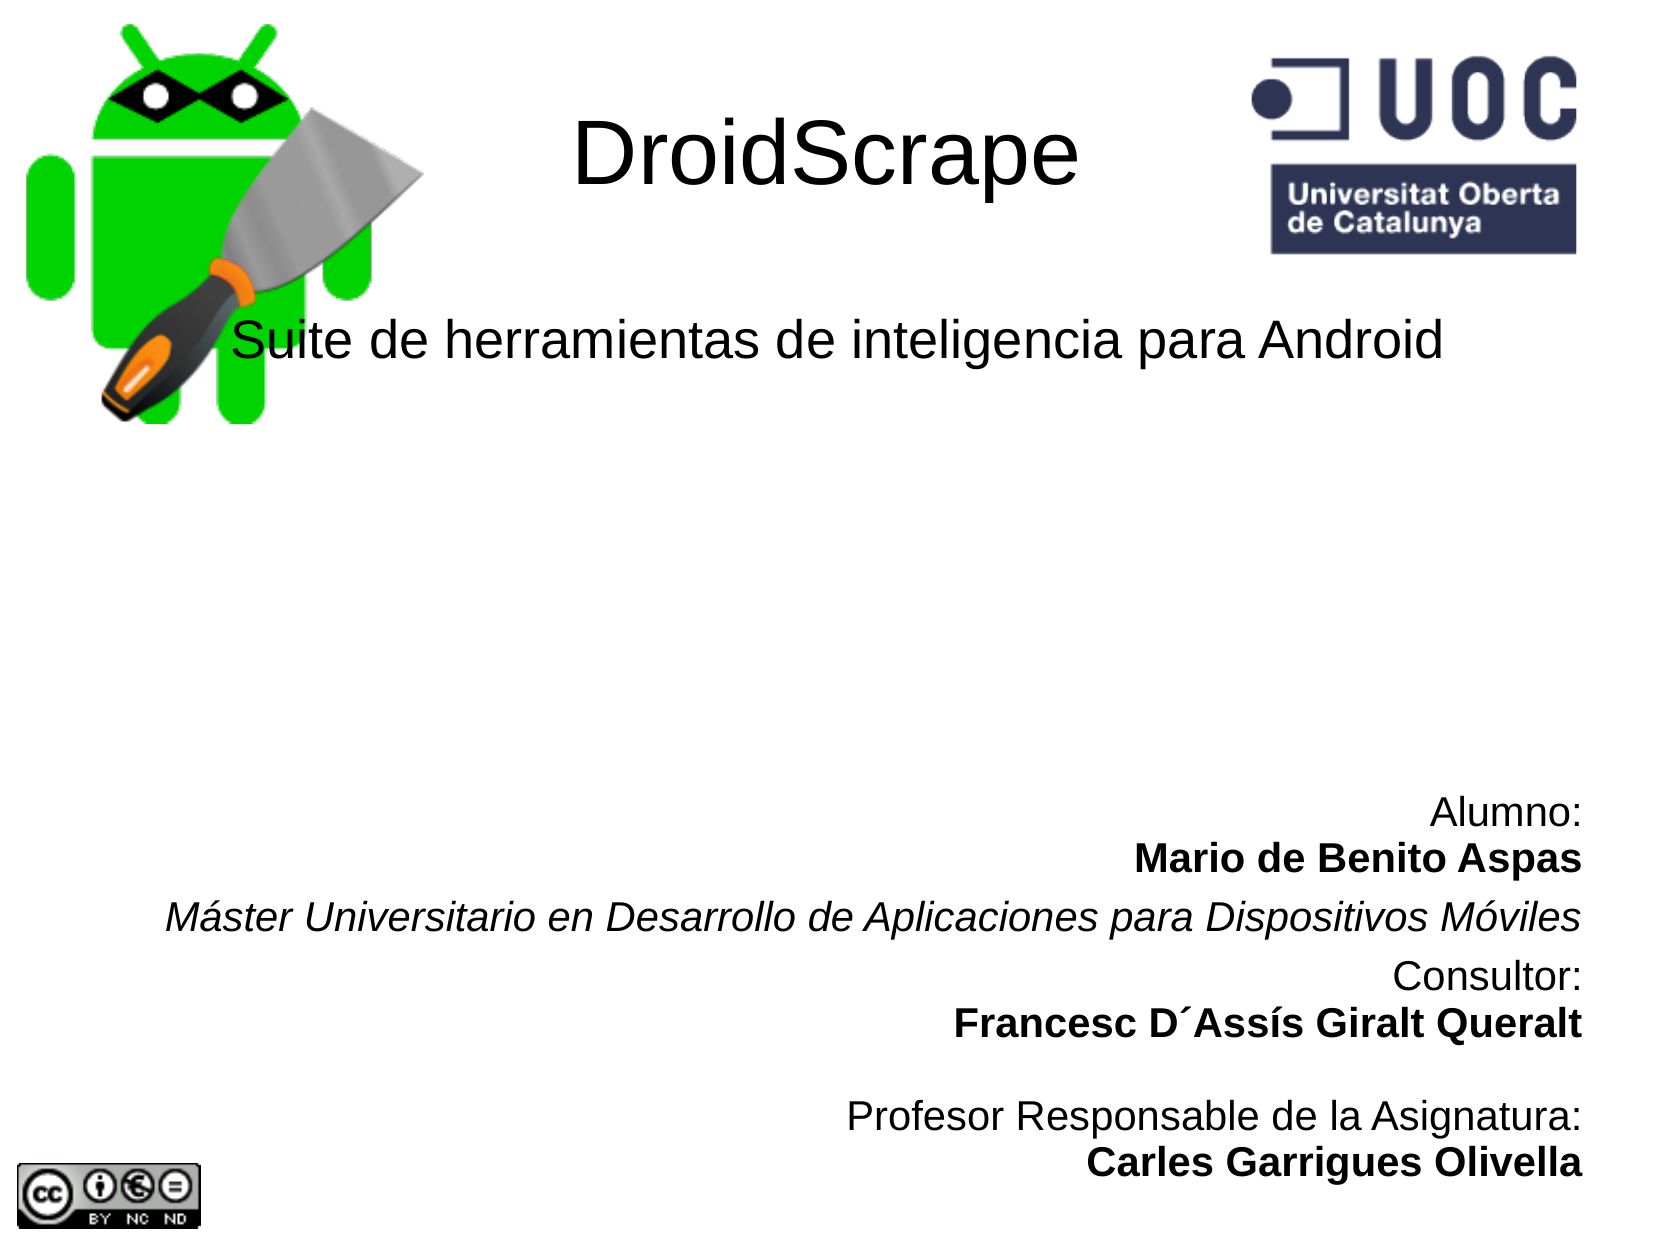

# DroidScrape
Suite de herramientas de inteligencia para Android
Alumno:
Mario de Benito Aspas
Máster Universitario en Desarrollo de Aplicaciones para Dispositivos Móviles
Consultor:
Francesc D´Assís Giralt Queralt
Profesor Responsable de la Asignatura:
Carles Garrigues Olivella